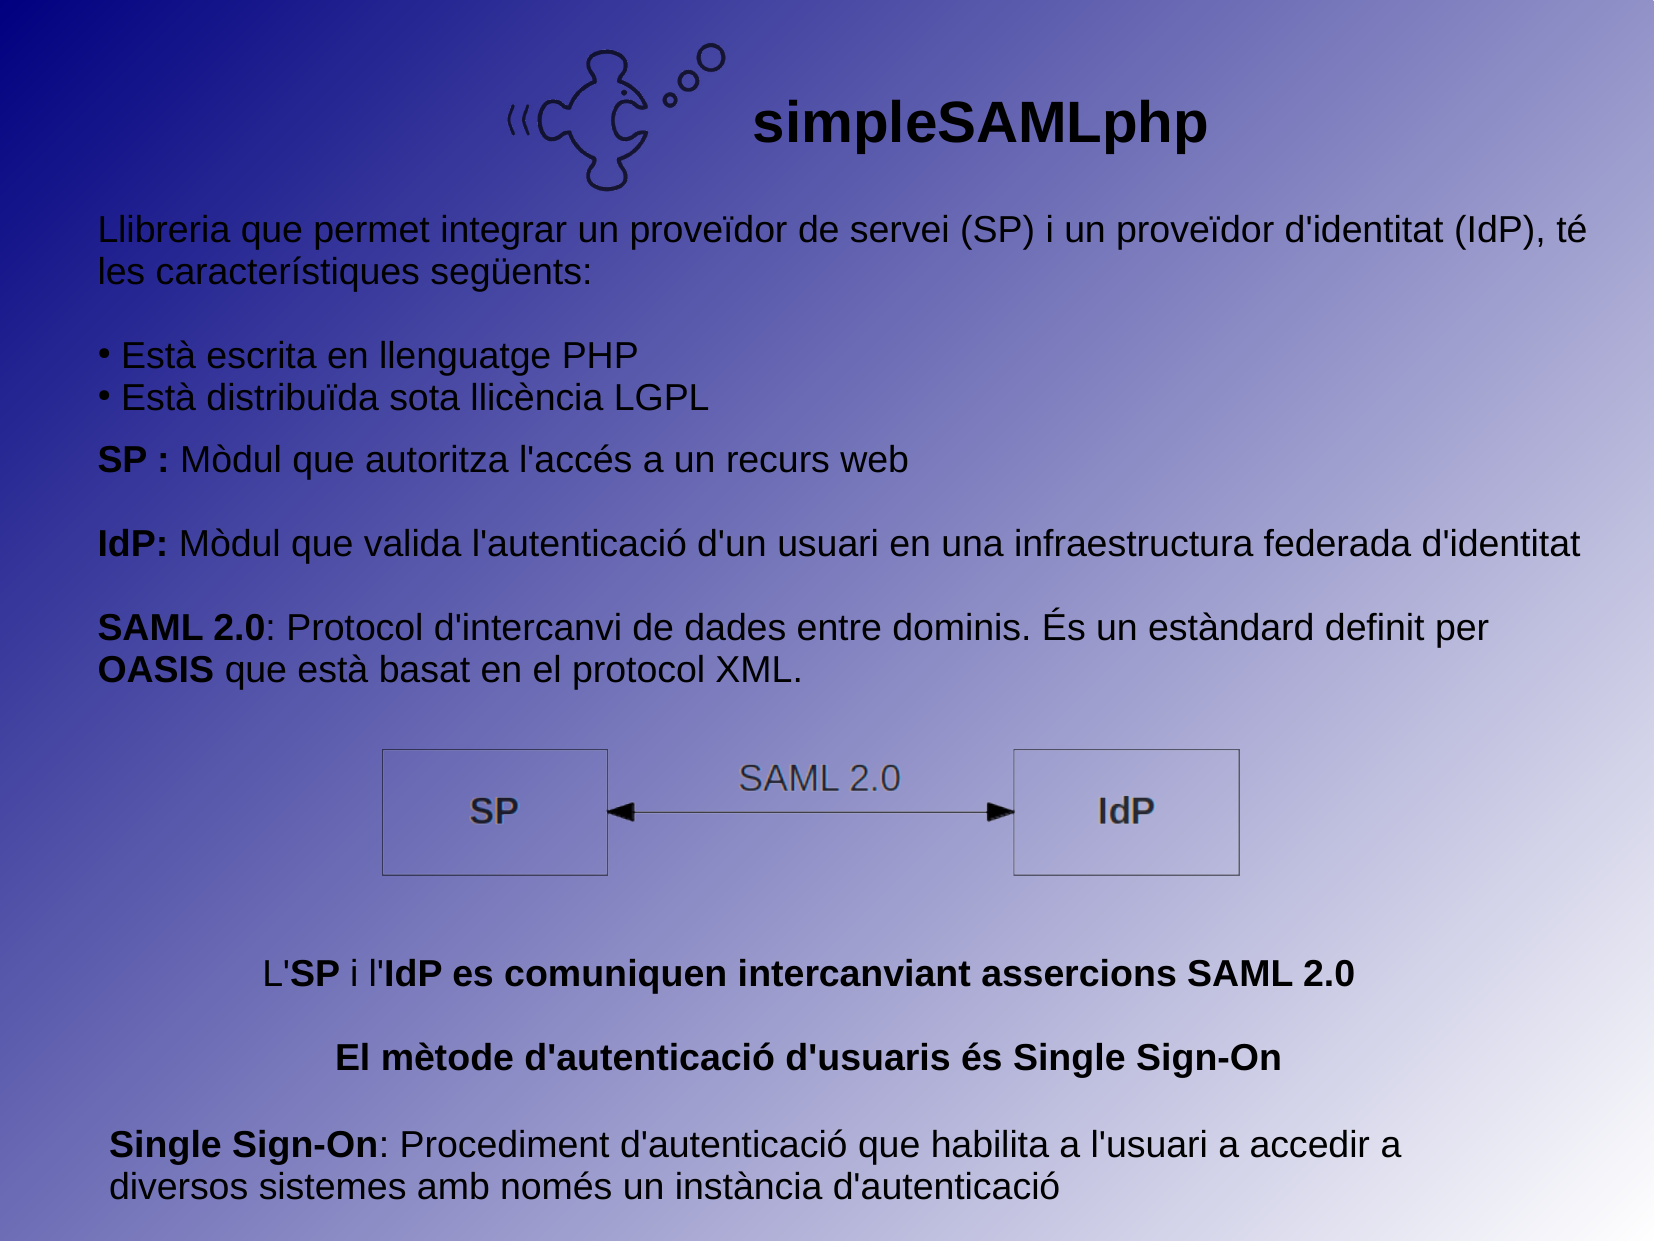

simpleSAMLphp
Llibreria que permet integrar un proveïdor de servei (SP) i un proveïdor d'identitat (IdP), té les característiques següents:
 Està escrita en llenguatge PHP
 Està distribuïda sota llicència LGPL
SP : Mòdul que autoritza l'accés a un recurs web
IdP: Mòdul que valida l'autenticació d'un usuari en una infraestructura federada d'identitat
SAML 2.0: Protocol d'intercanvi de dades entre dominis. És un estàndard definit per OASIS que està basat en el protocol XML.
L'SP i l'IdP es comuniquen intercanviant assercions SAML 2.0
El mètode d'autenticació d'usuaris és Single Sign-On
Single Sign-On: Procediment d'autenticació que habilita a l'usuari a accedir a diversos sistemes amb només un instància d'autenticació